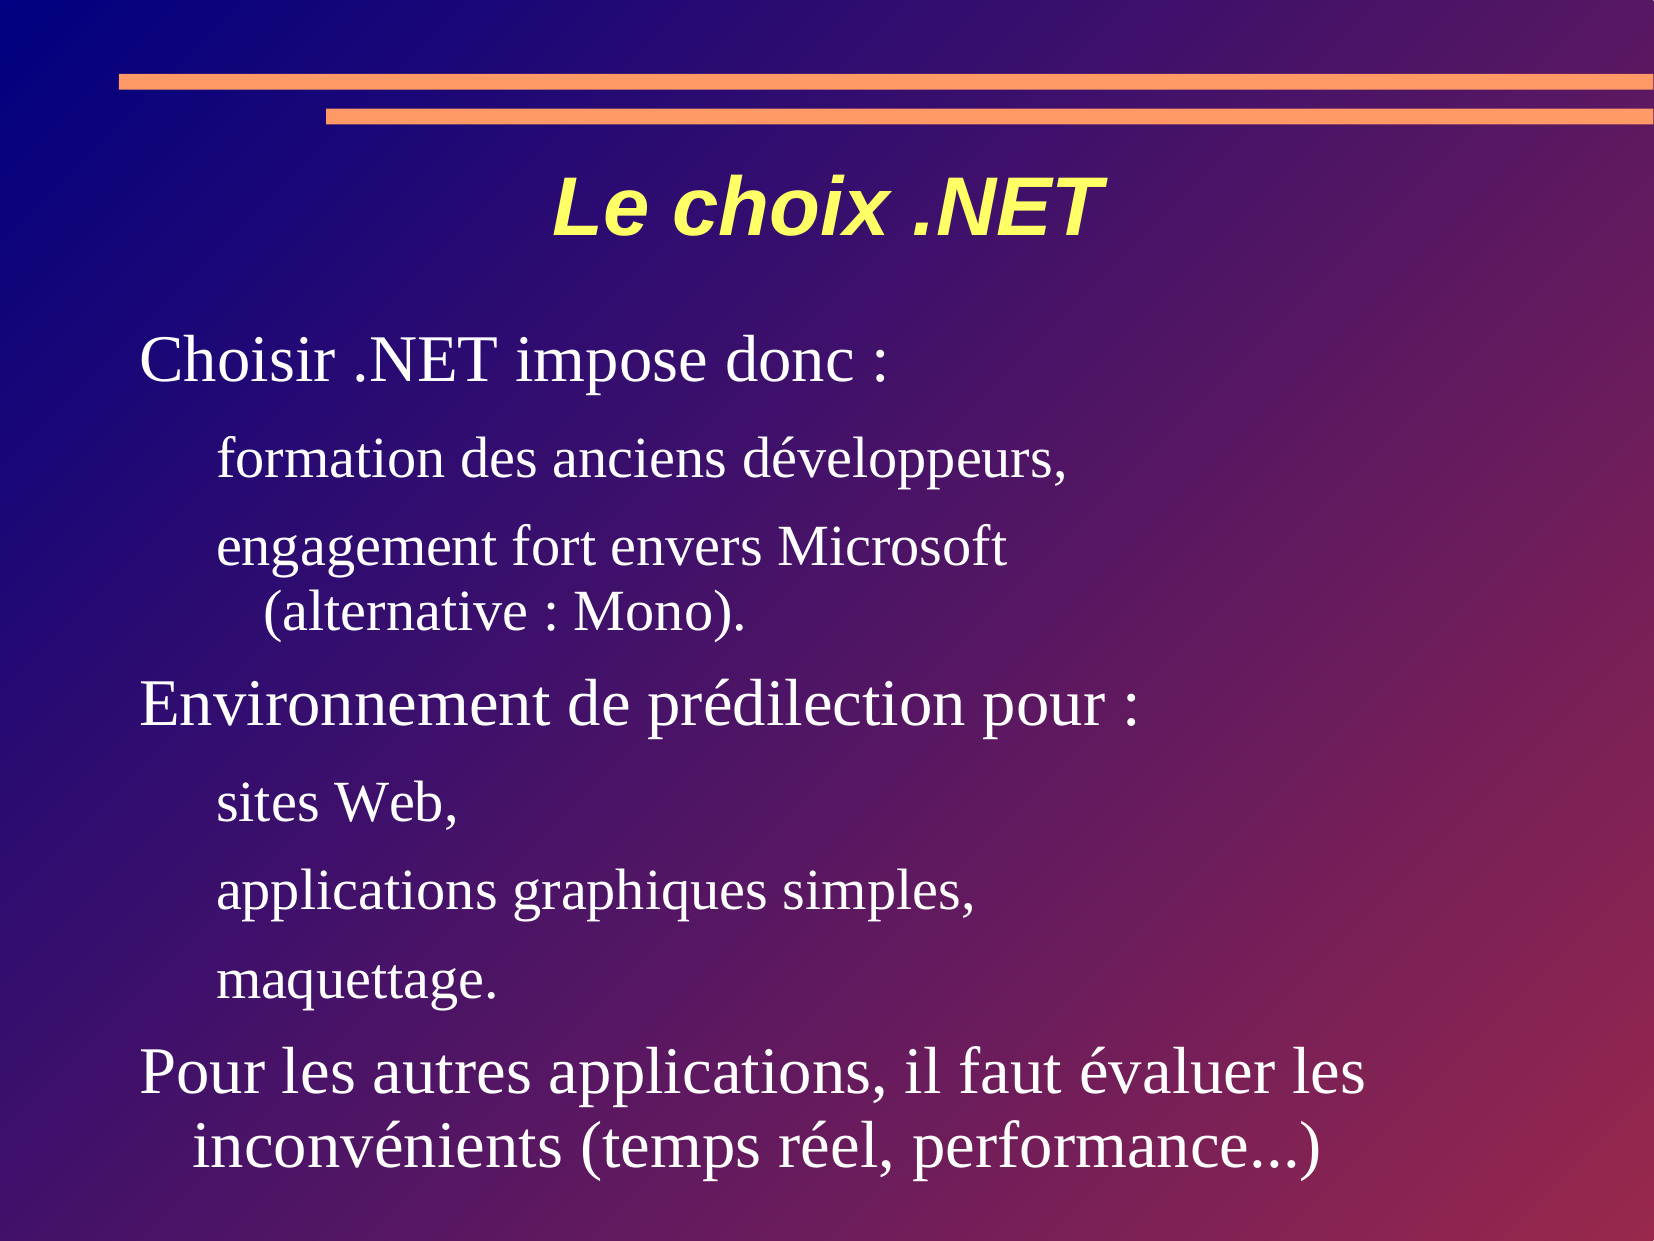

# Le choix .NET
Choisir .NET impose donc :
formation des anciens développeurs,
engagement fort envers Microsoft
(alternative : Mono).
Environnement de prédilection pour :
sites Web,
applications graphiques simples,
maquettage.
Pour les autres applications, il faut évaluer les inconvénients (temps réel, performance...)